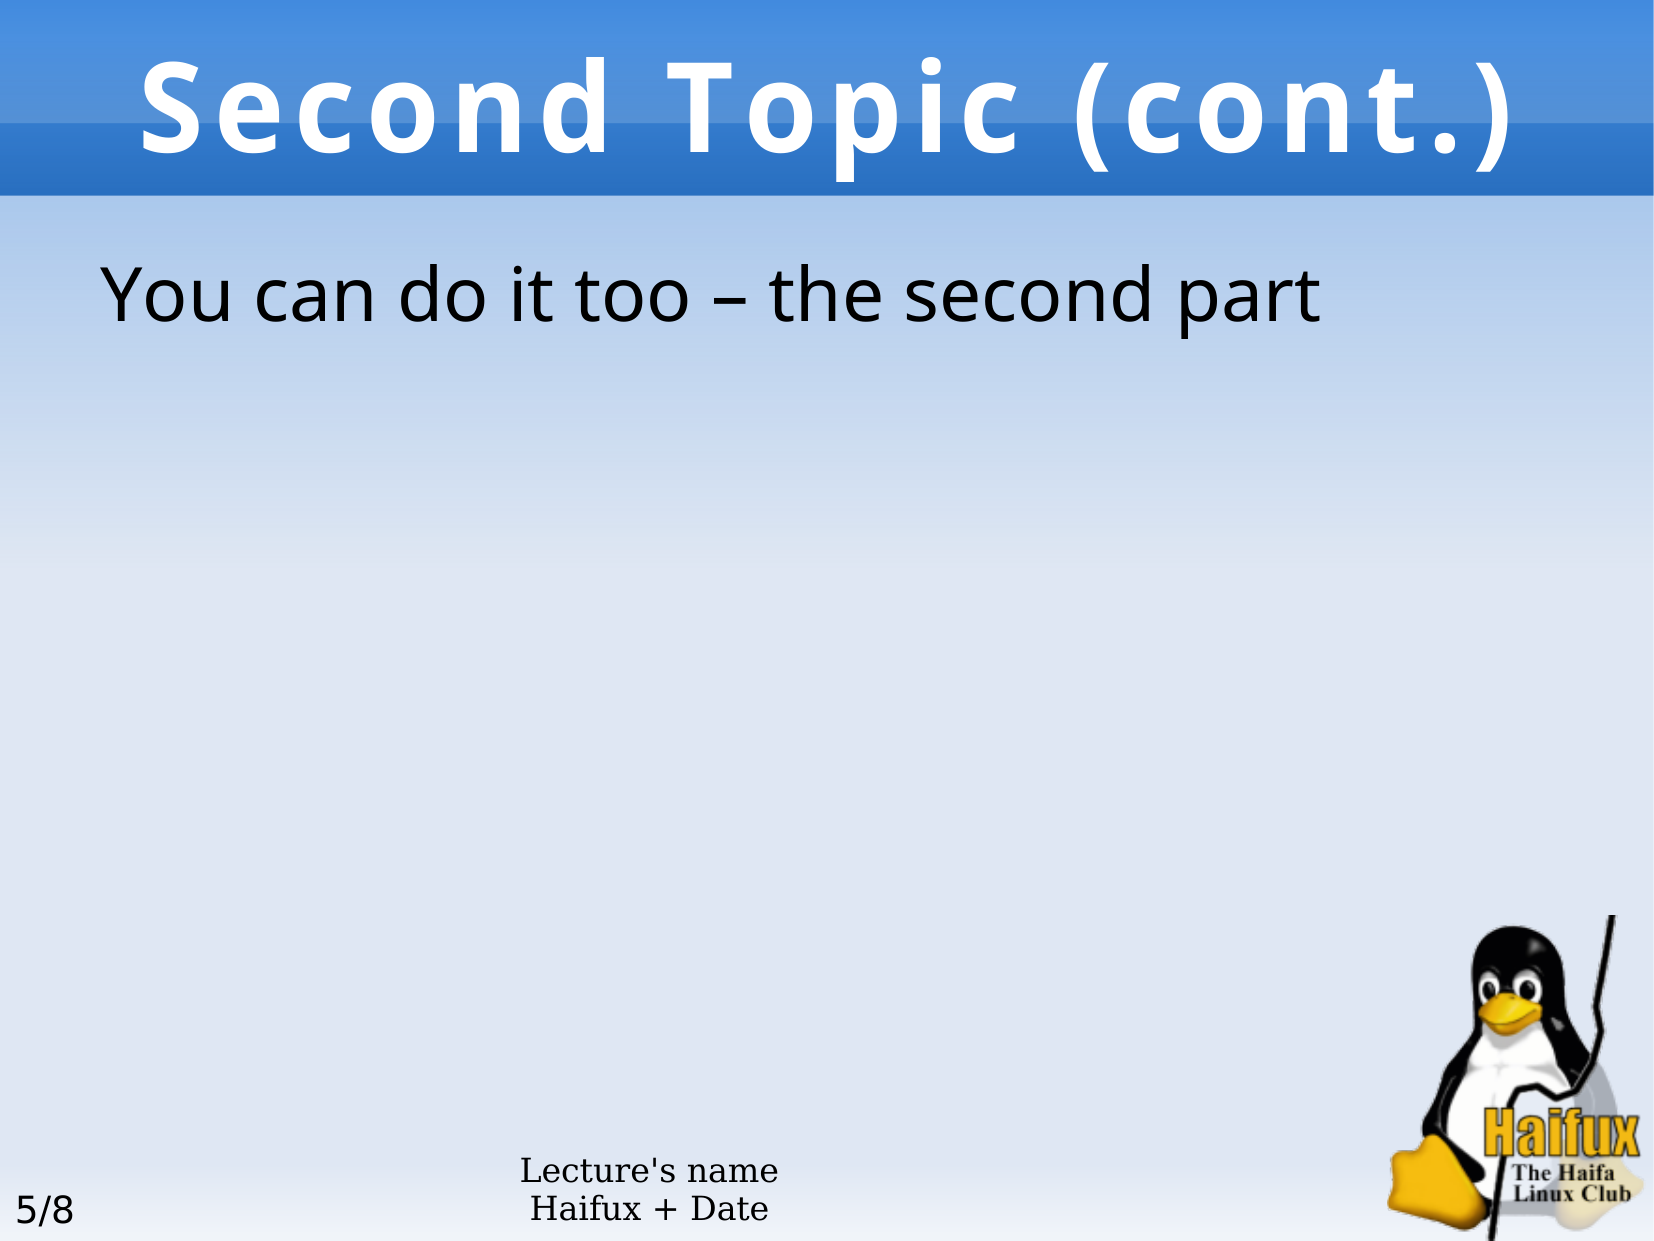

# Second Topic (cont.)
You can do it too – the second part